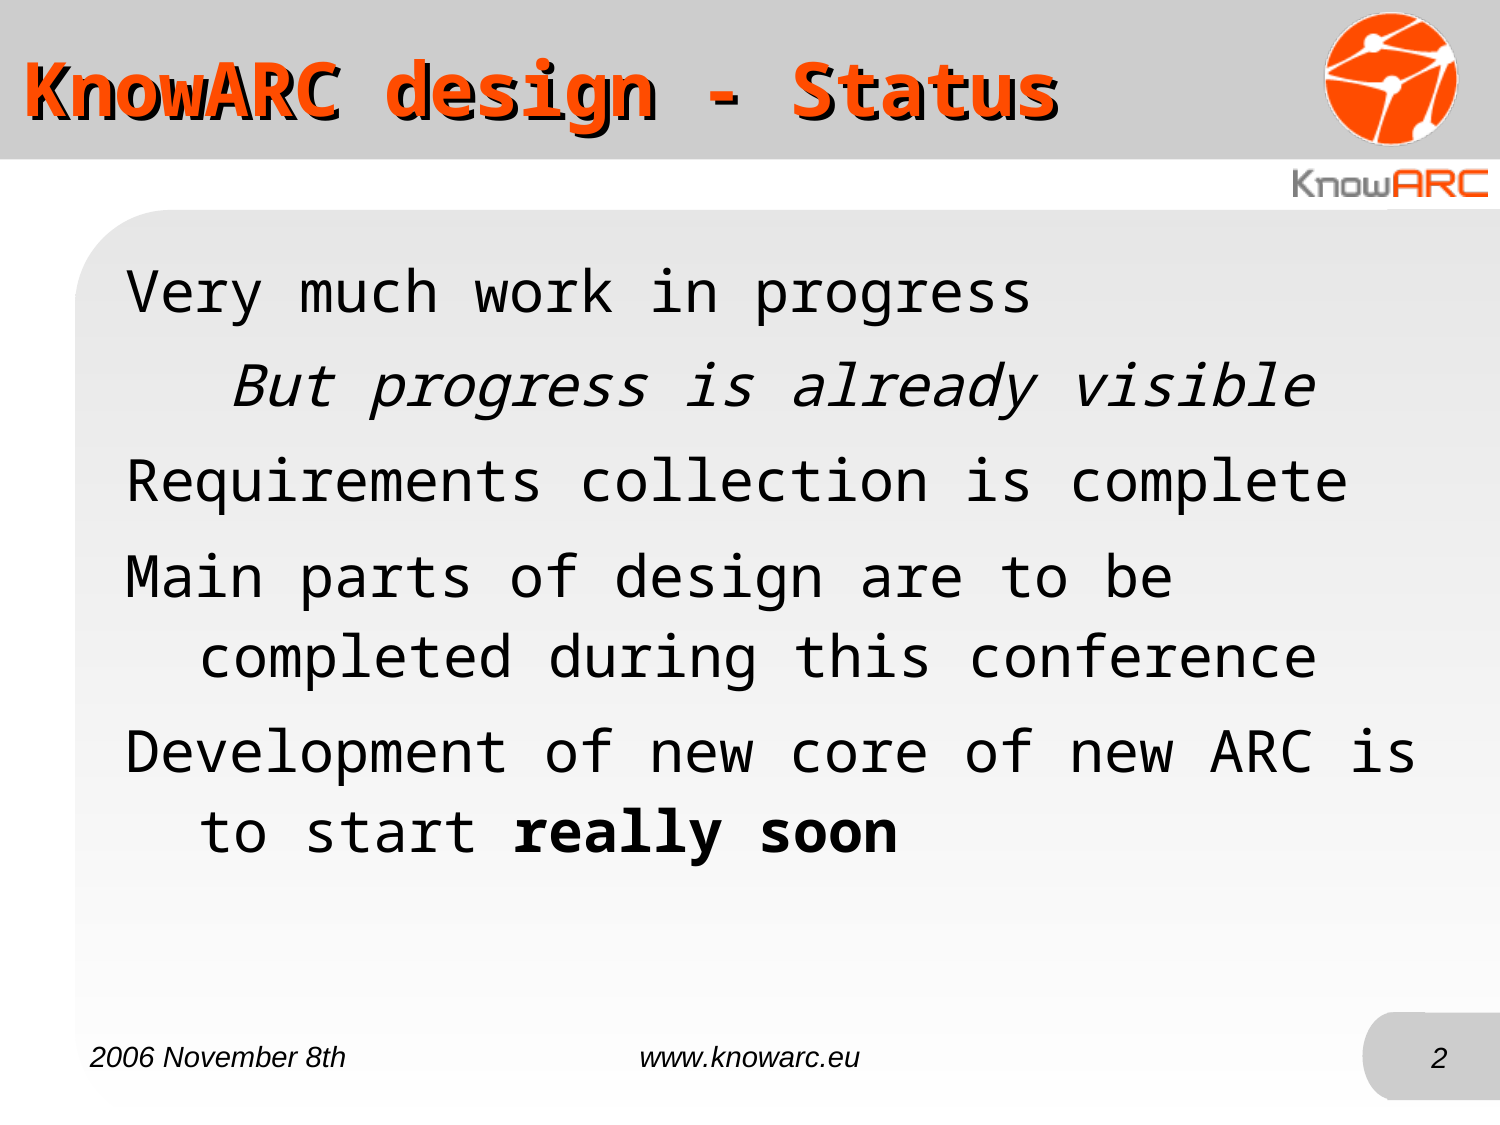

# KnowARC design - Status
Very much work in progress
But progress is already visible
Requirements collection is complete
Main parts of design are to be completed during this conference
Development of new core of new ARC is to start really soon
www.knowarc.eu
2